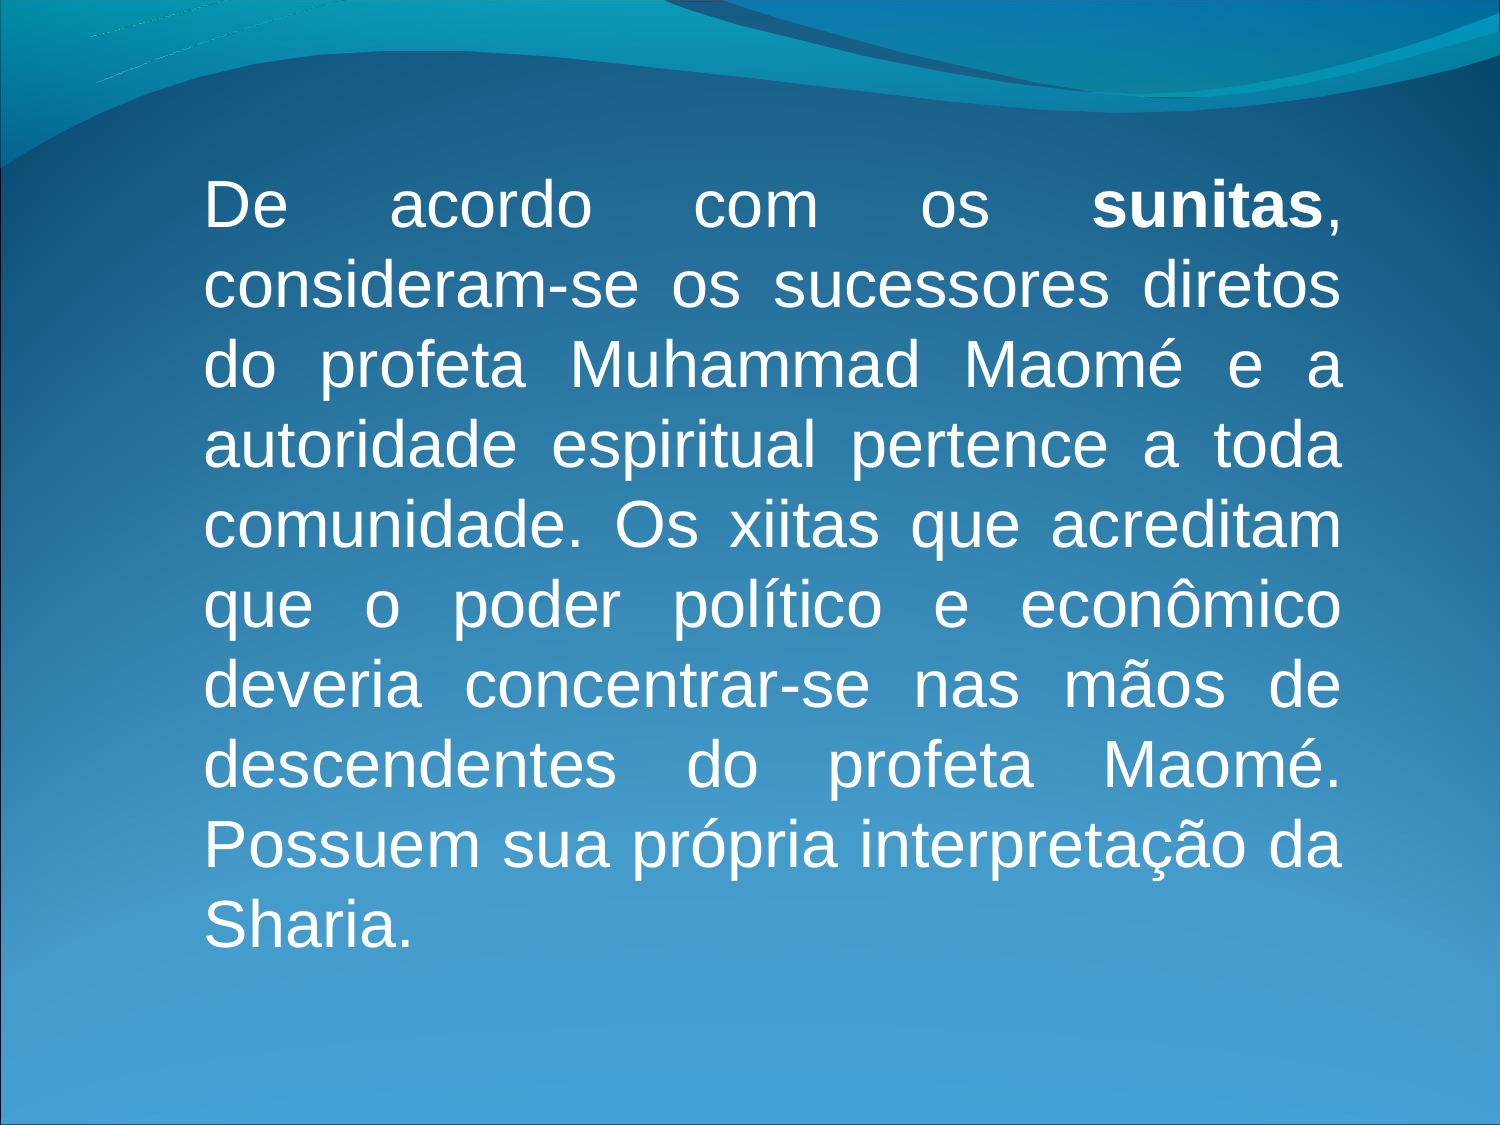

De acordo com os sunitas, consideram-se os sucessores diretos do profeta Muhammad Maomé e a autoridade espiritual pertence a toda comunidade. Os xiitas que acreditam que o poder político e econômico deveria concentrar-se nas mãos de descendentes do profeta Maomé. Possuem sua própria interpretação da Sharia.